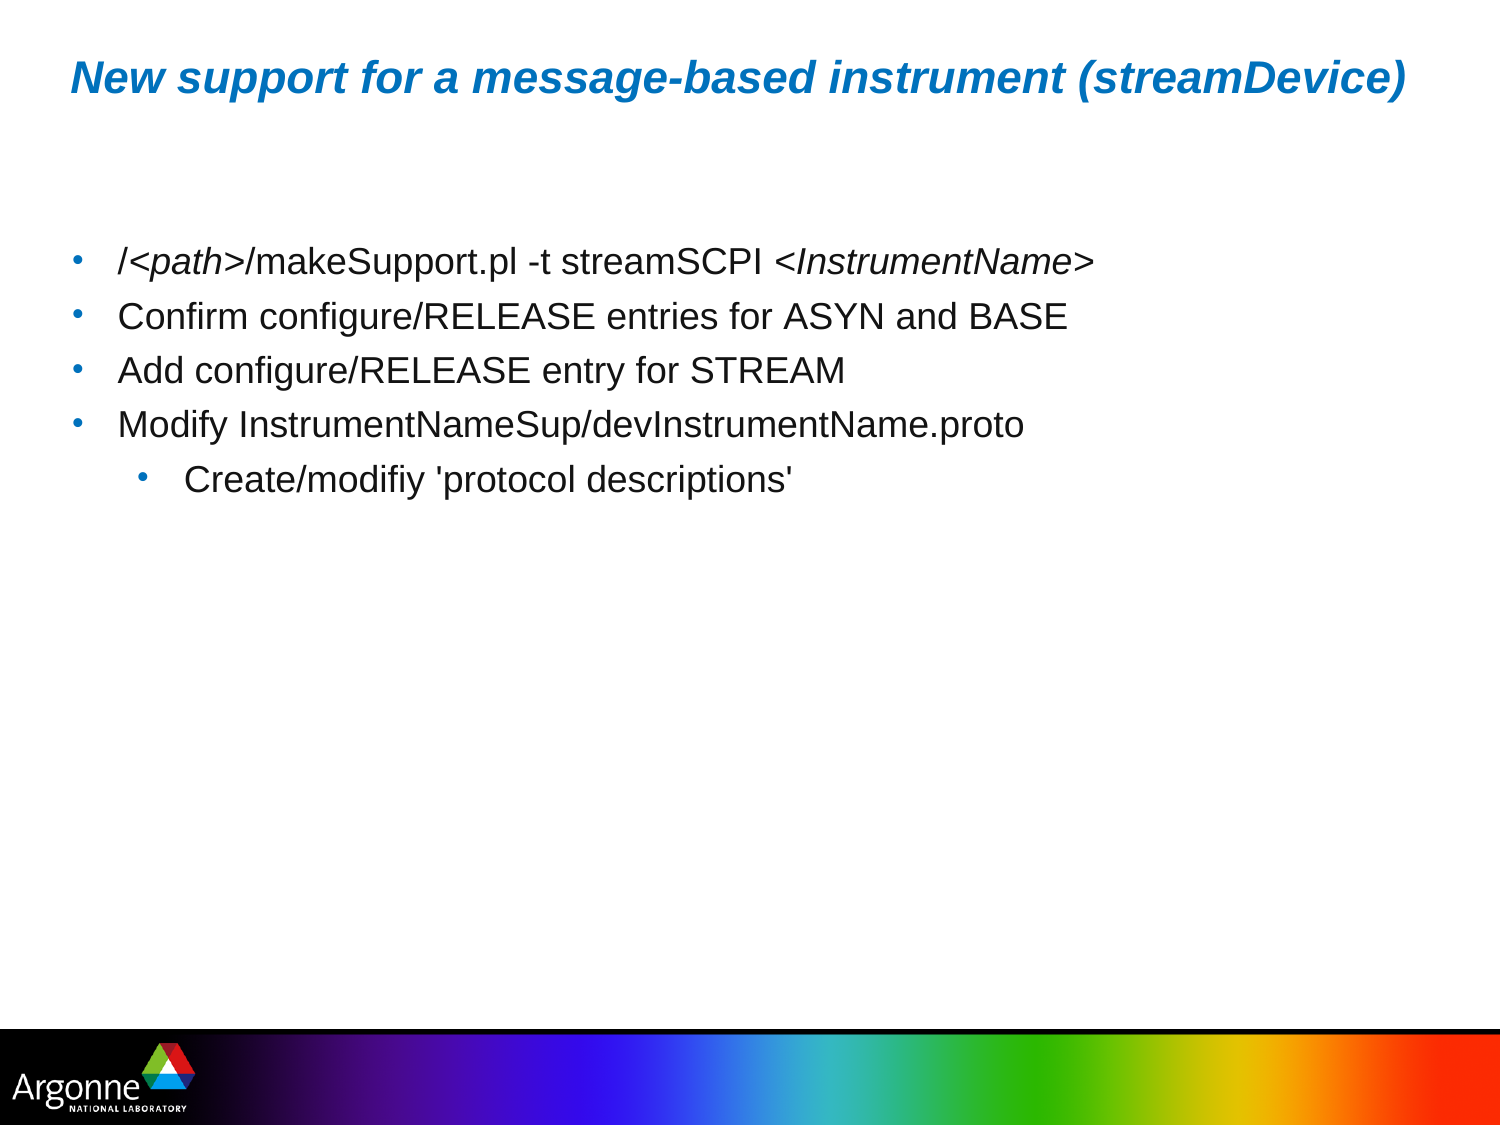

# New support for a message-based instrument (streamDevice)
﻿/<path>/makeSupport.pl -t streamSCPI <InstrumentName>
Confirm configure/RELEASE entries for ASYN and BASE
Add configure/RELEASE entry for STREAM
Modify InstrumentNameSup/devInstrumentName.proto
Create/modifiy 'protocol descriptions'